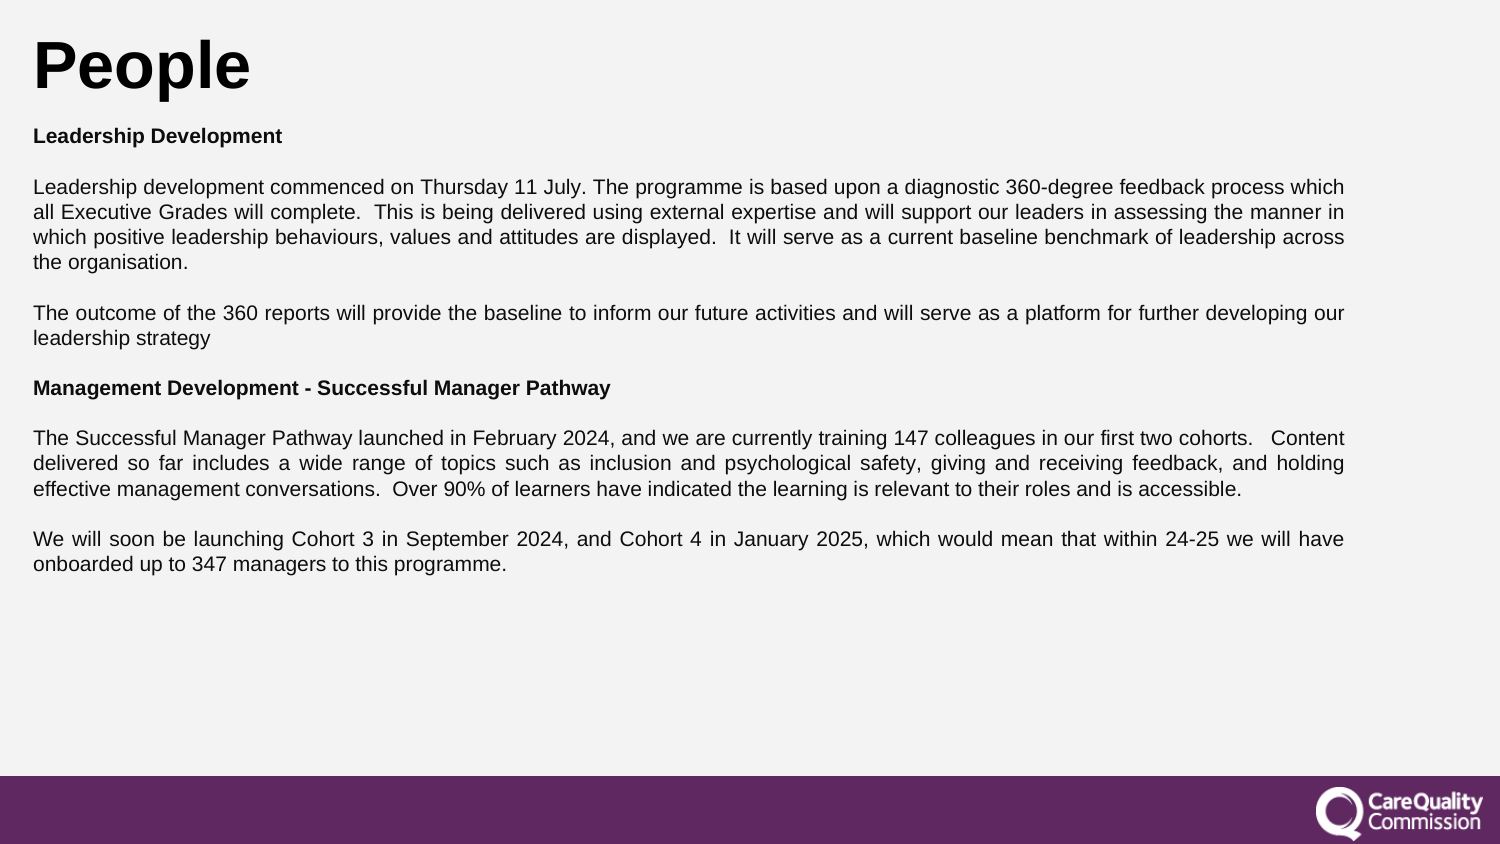

# People
Leadership Development
Leadership development commenced on Thursday 11 July. The programme is based upon a diagnostic 360-degree feedback process which all Executive Grades will complete.  This is being delivered using external expertise and will support our leaders in assessing the manner in which positive leadership behaviours, values and attitudes are displayed.  It will serve as a current baseline benchmark of leadership across the organisation.
The outcome of the 360 reports will provide the baseline to inform our future activities and will serve as a platform for further developing our leadership strategy
Management Development - Successful Manager Pathway
The Successful Manager Pathway launched in February 2024, and we are currently training 147 colleagues in our first two cohorts.   Content delivered so far includes a wide range of topics such as inclusion and psychological safety, giving and receiving feedback, and holding effective management conversations.  Over 90% of learners have indicated the learning is relevant to their roles and is accessible.
We will soon be launching Cohort 3 in September 2024, and Cohort 4 in January 2025, which would mean that within 24-25 we will have onboarded up to 347 managers to this programme.